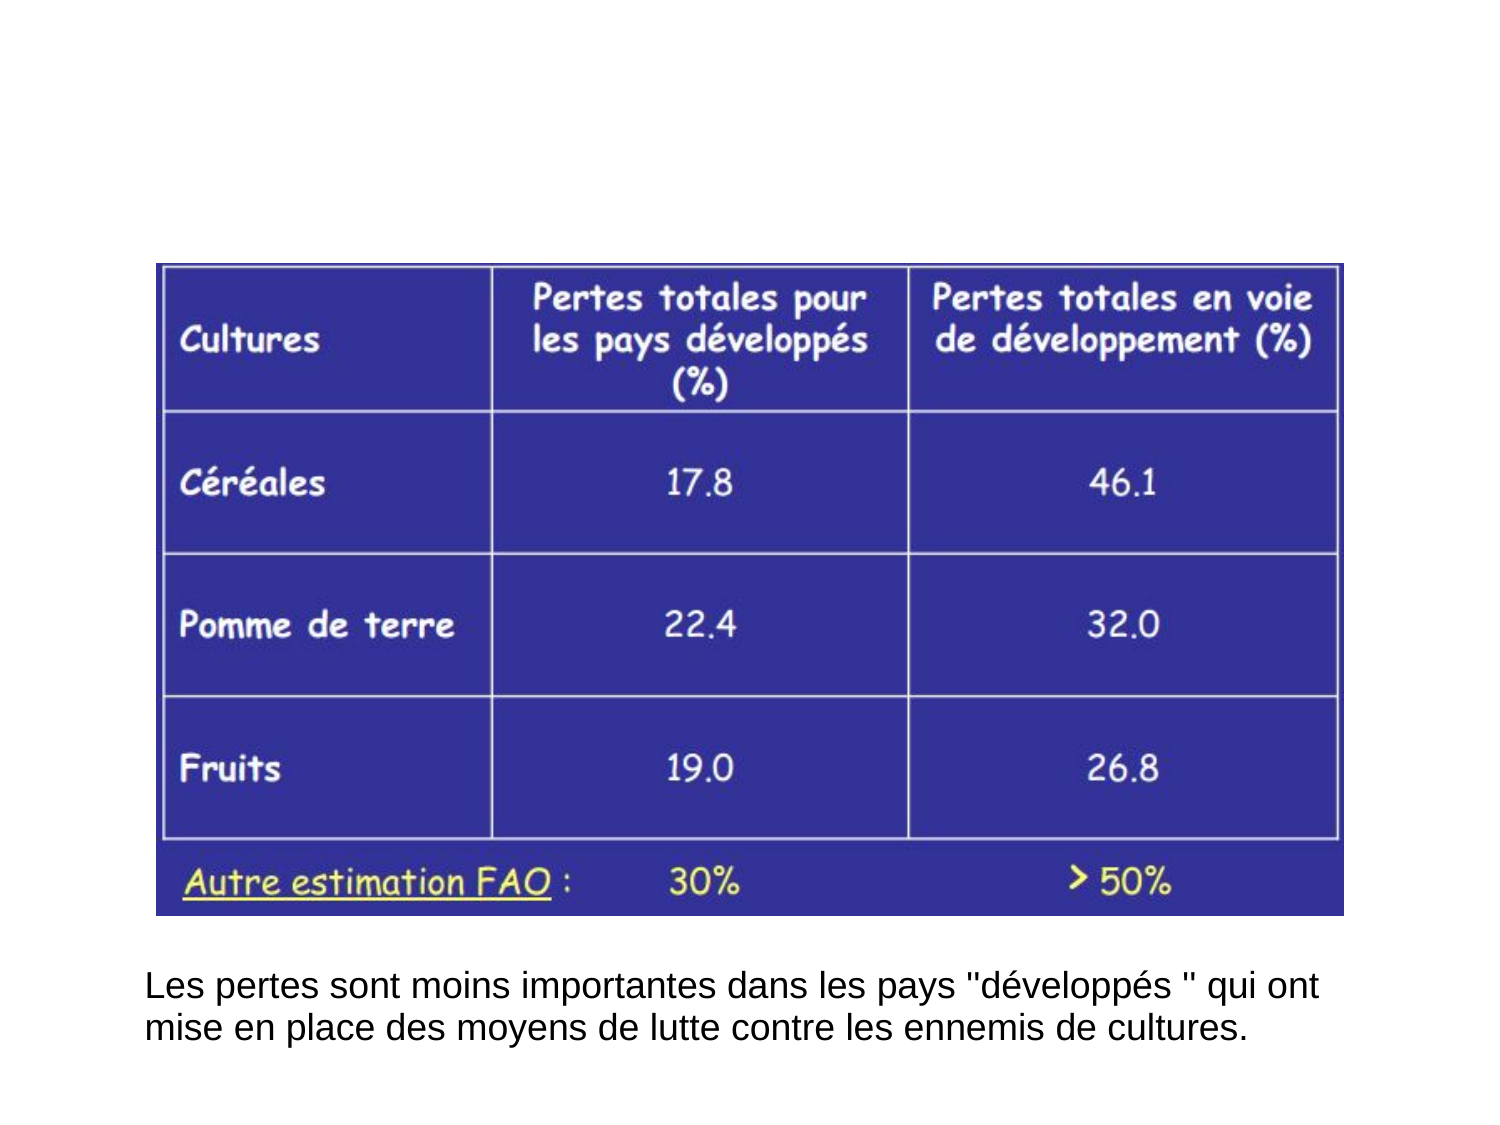

Les pertes sont moins importantes dans les pays ''développés '' qui ont mise en place des moyens de lutte contre les ennemis de cultures.